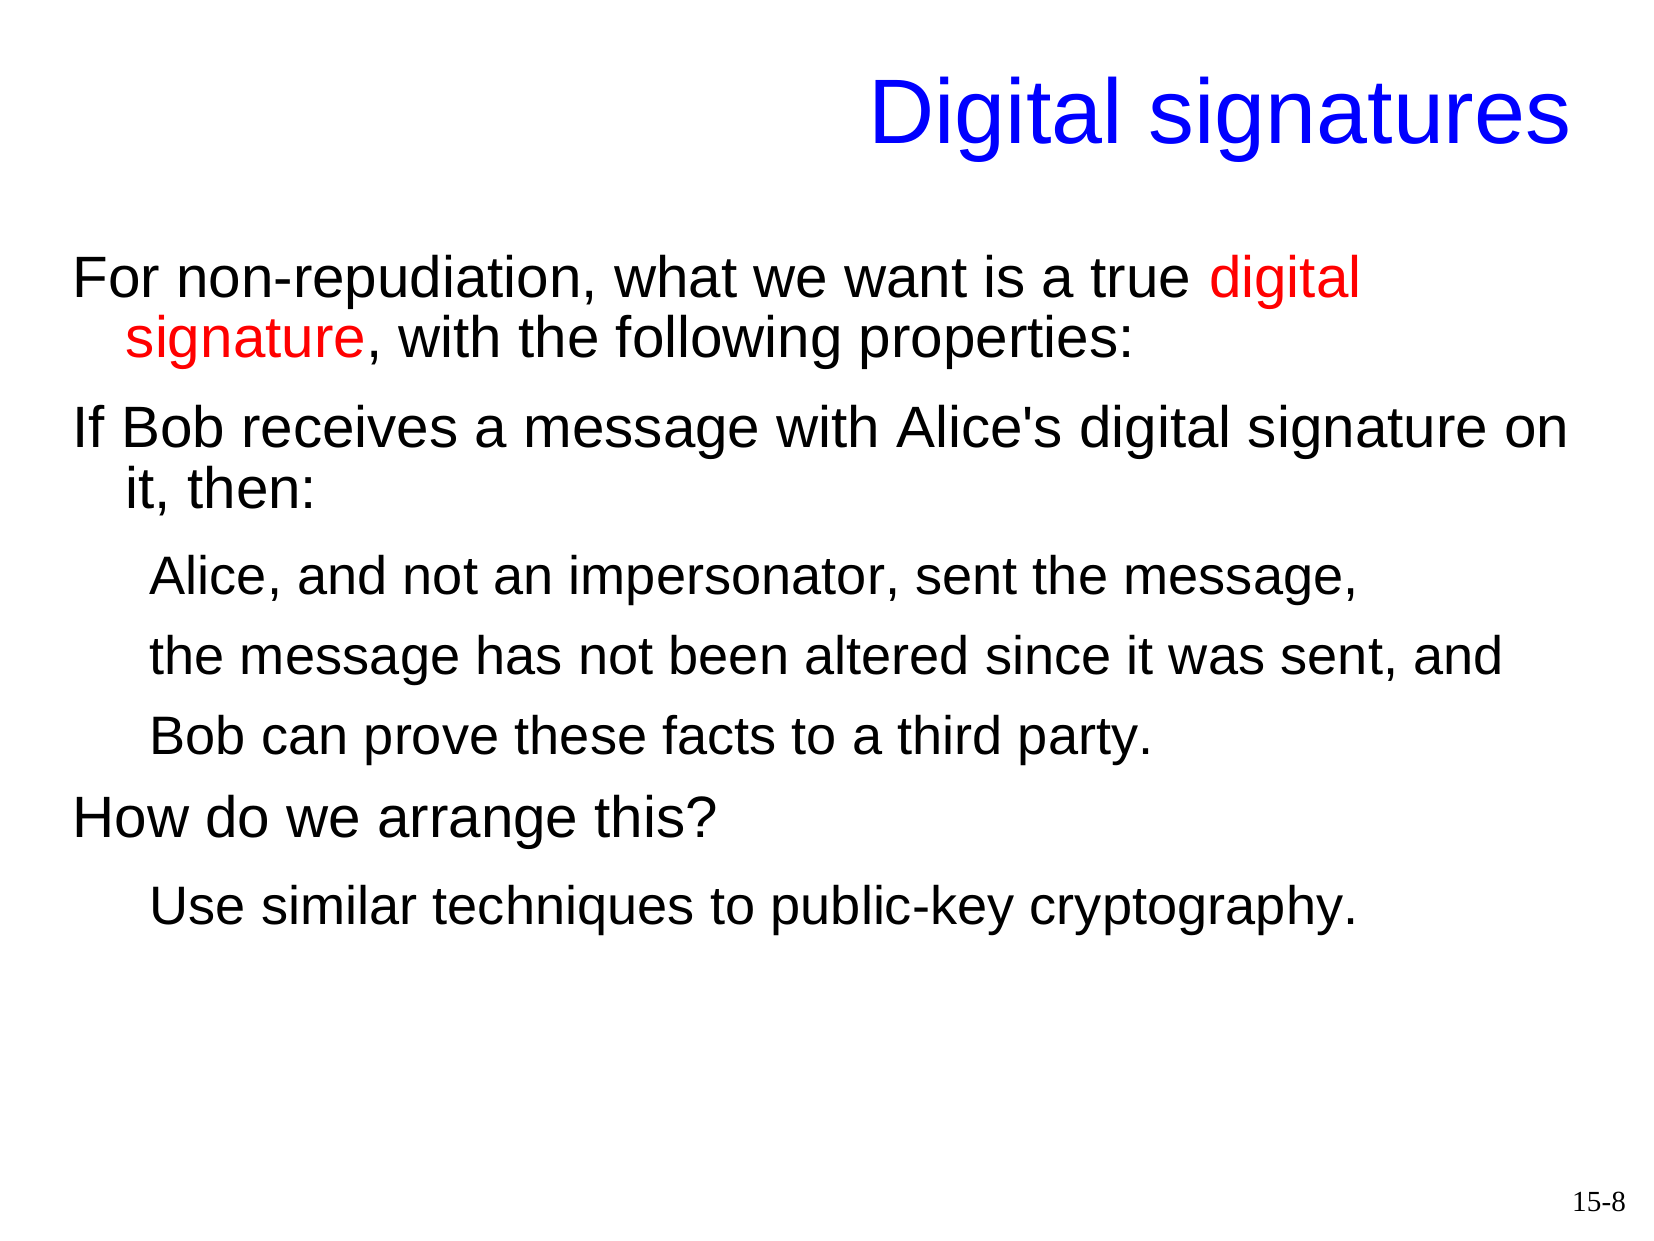

# Digital signatures
For non-repudiation, what we want is a true digital signature, with the following properties:
If Bob receives a message with Alice's digital signature on it, then:
Alice, and not an impersonator, sent the message,
the message has not been altered since it was sent, and
Bob can prove these facts to a third party.
How do we arrange this?
Use similar techniques to public-key cryptography.